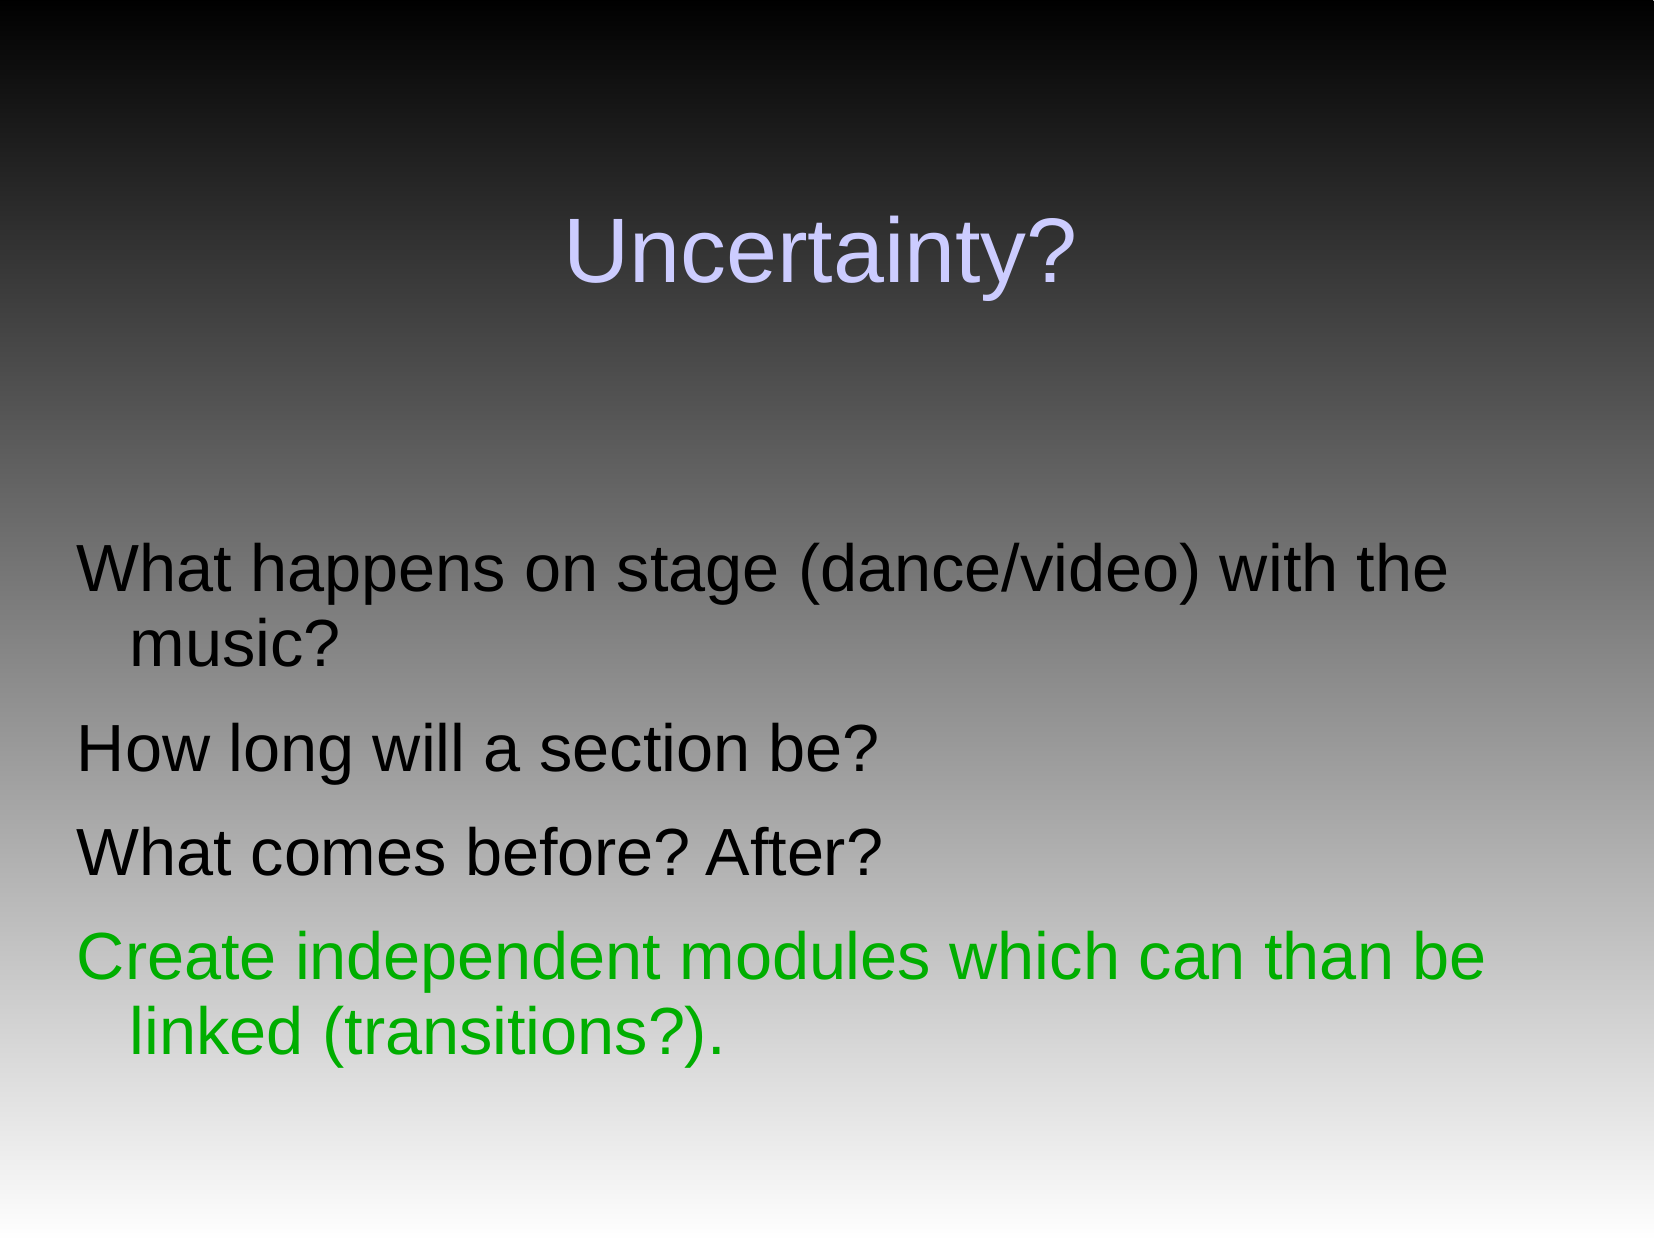

# Uncertainty?
What happens on stage (dance/video) with the music?
How long will a section be?
What comes before? After?
Create independent modules which can than be linked (transitions?).